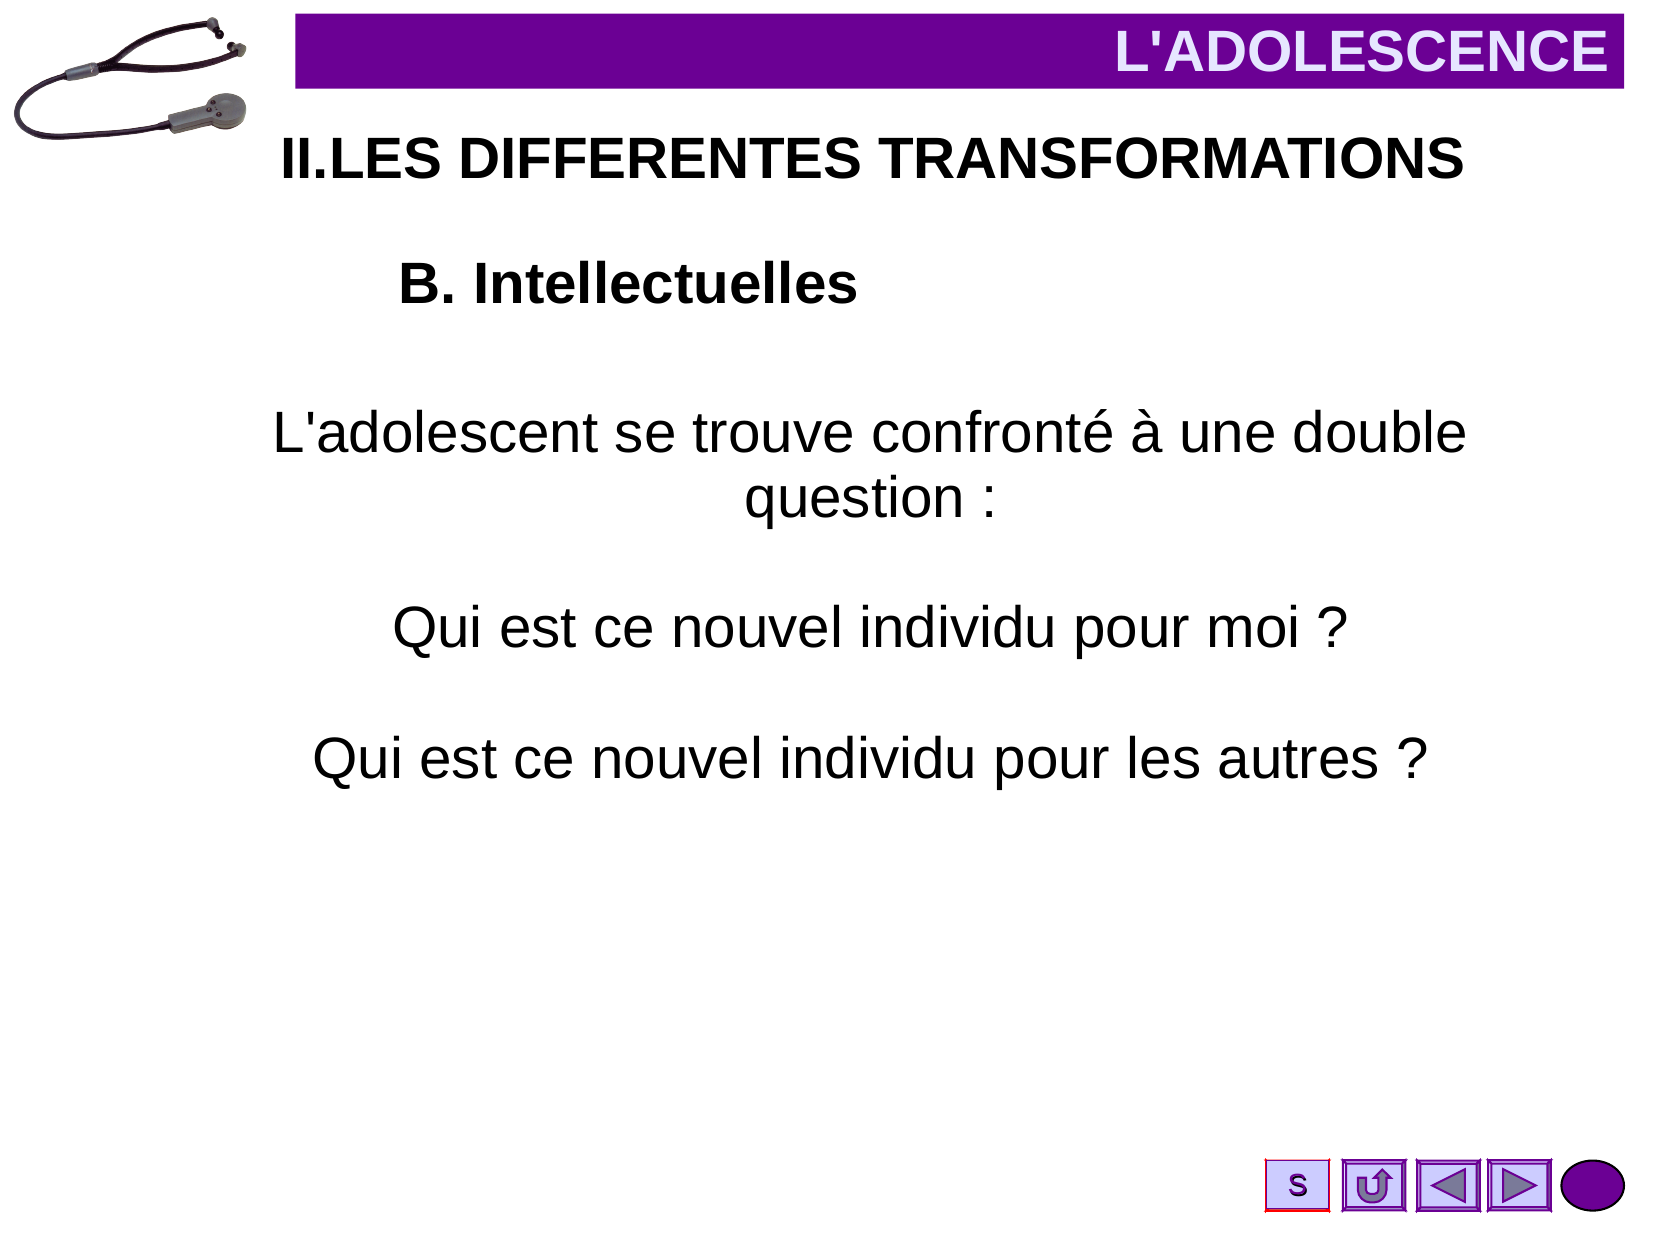

L'ADOLESCENCE
II.LES DIFFERENTES TRANSFORMATIONS
B. Intellectuelles
L'adolescent se trouve confronté à une double question :
Qui est ce nouvel individu pour moi ?
Qui est ce nouvel individu pour les autres ?